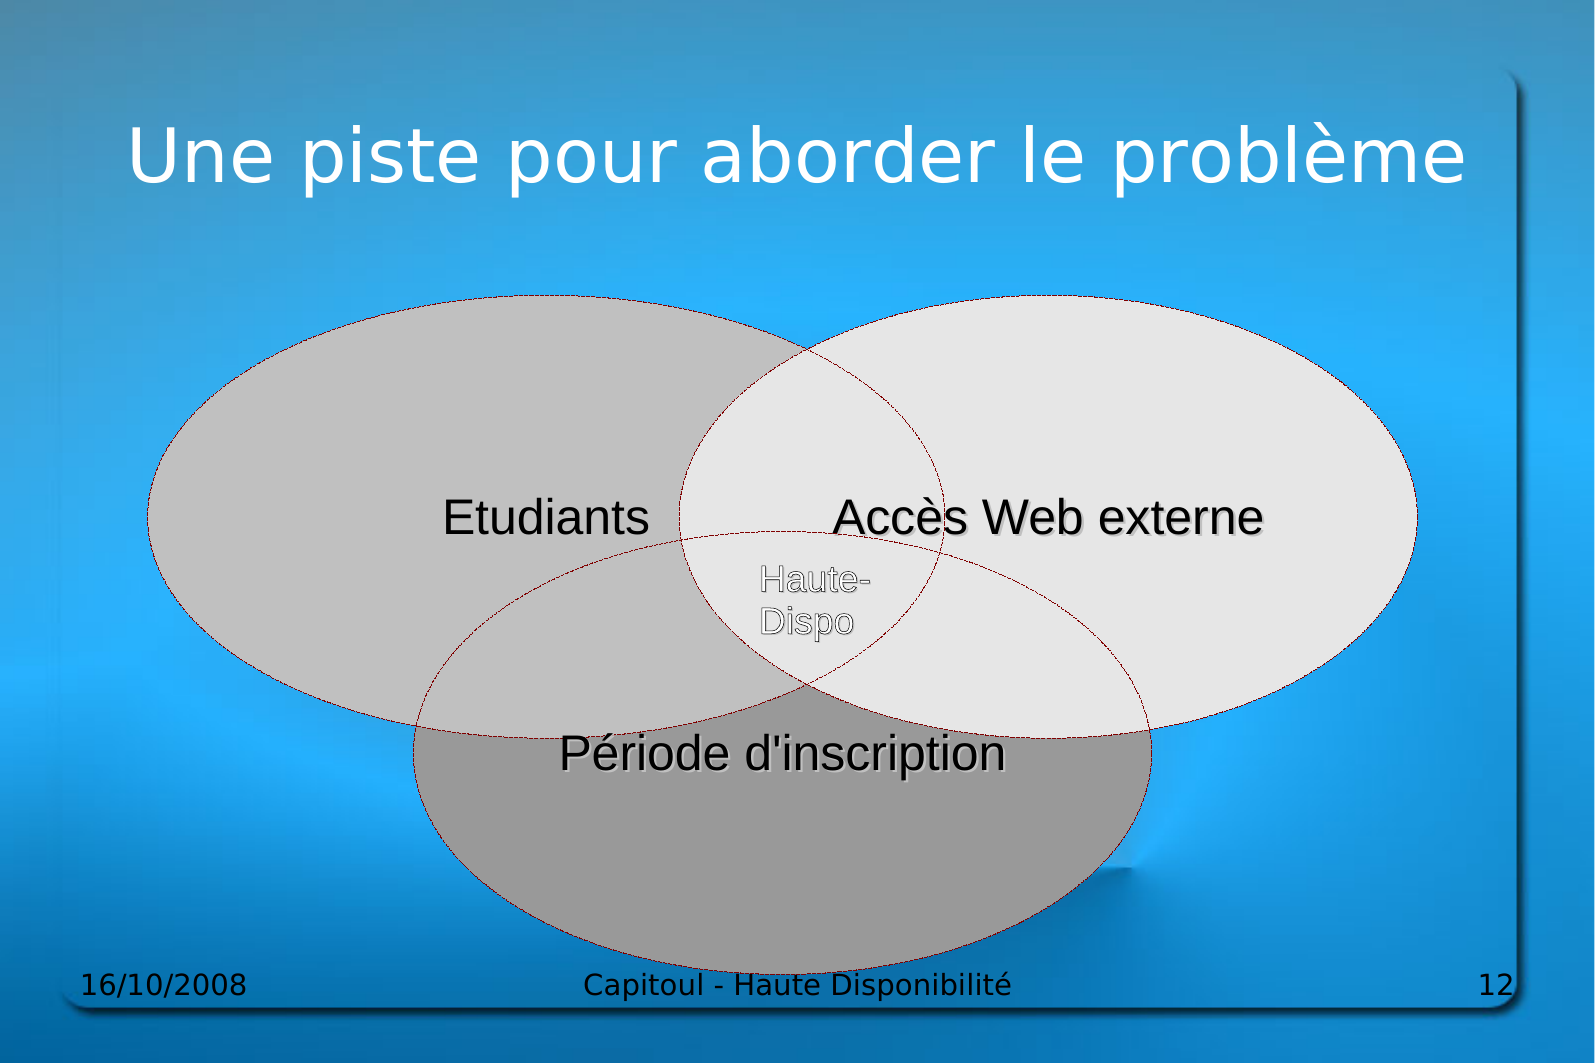

# Une piste pour aborder le problème
Etudiants
Accès Web externe
Période d'inscription
Haute-
Dispo
16/10/2008
Capitoul - Haute Disponibilité
12